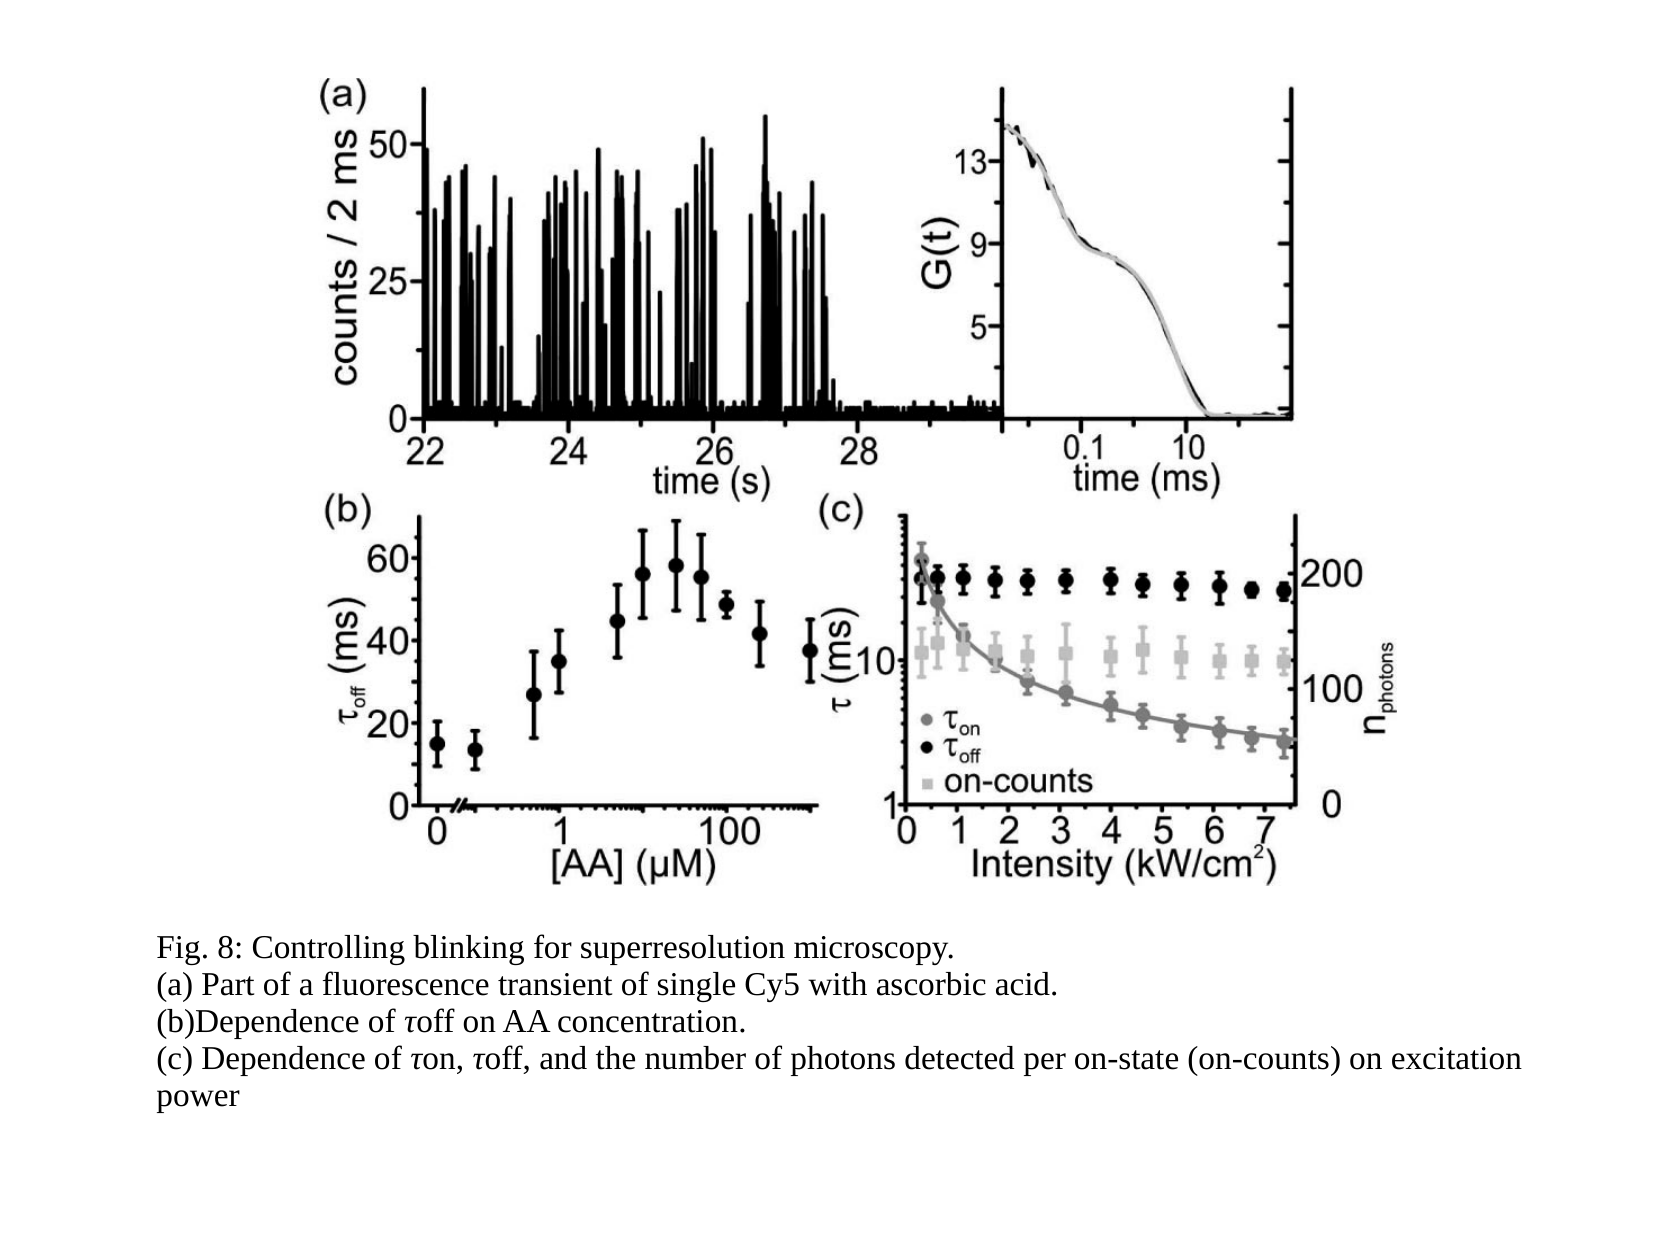

Fig. 8: Controlling blinking for superresolution microscopy.
(a) Part of a fluorescence transient of single Cy5 with ascorbic acid.
(b)Dependence of τoff on AA concentration.
(c) Dependence of τon, τoff, and the number of photons detected per on-state (on-counts) on excitation power